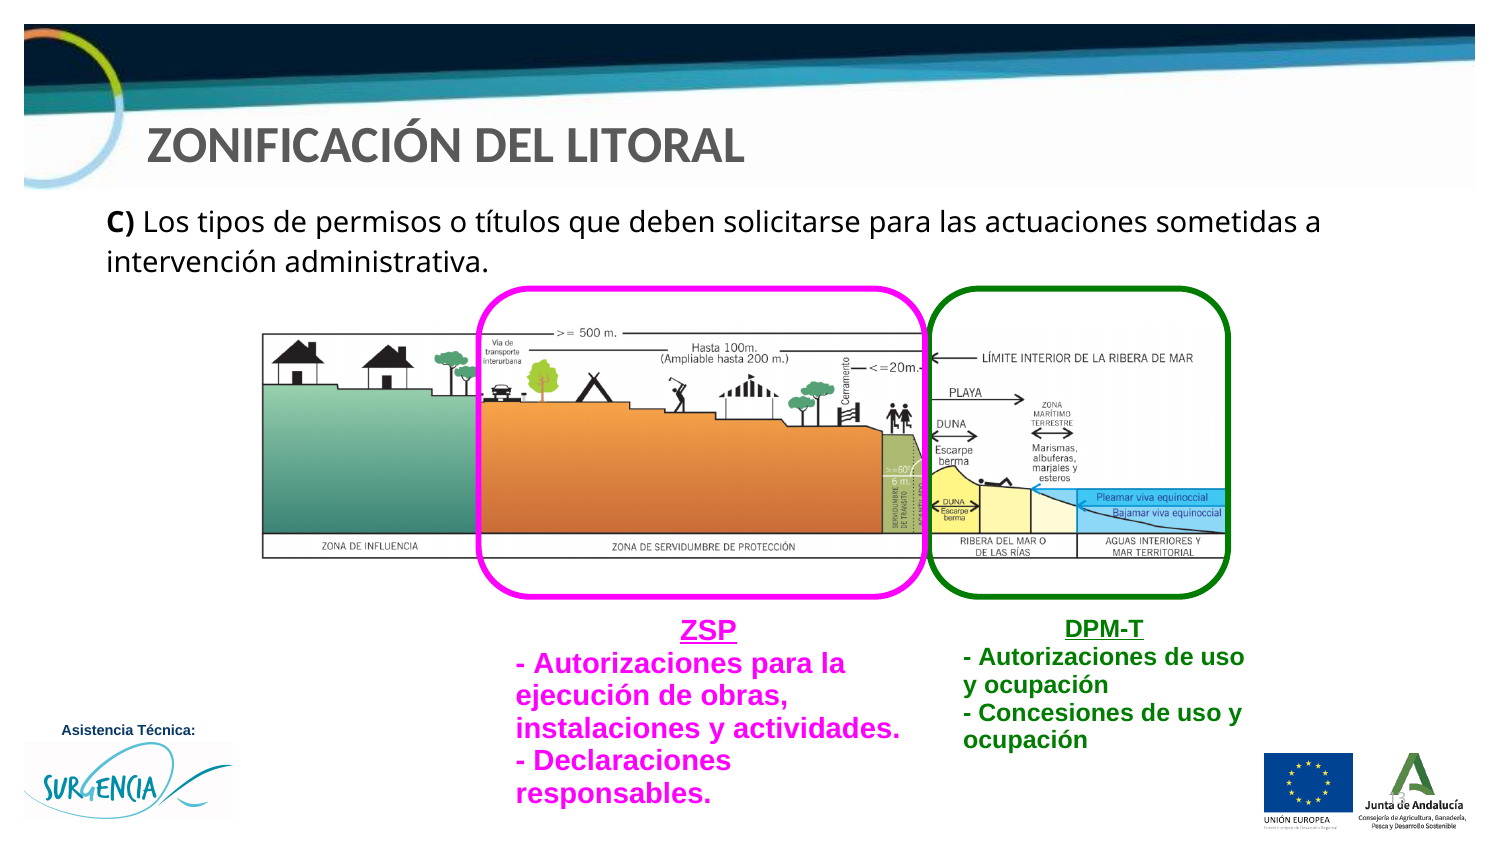

ZONIFICACIÓN DEL LITORAL
C) Los tipos de permisos o títulos que deben solicitarse para las actuaciones sometidas a intervención administrativa.
ZSP
- Autorizaciones para la ejecución de obras, instalaciones y actividades.
- Declaraciones responsables.
DPM-T
- Autorizaciones de uso y ocupación
- Concesiones de uso y ocupación
Asistencia Técnica: